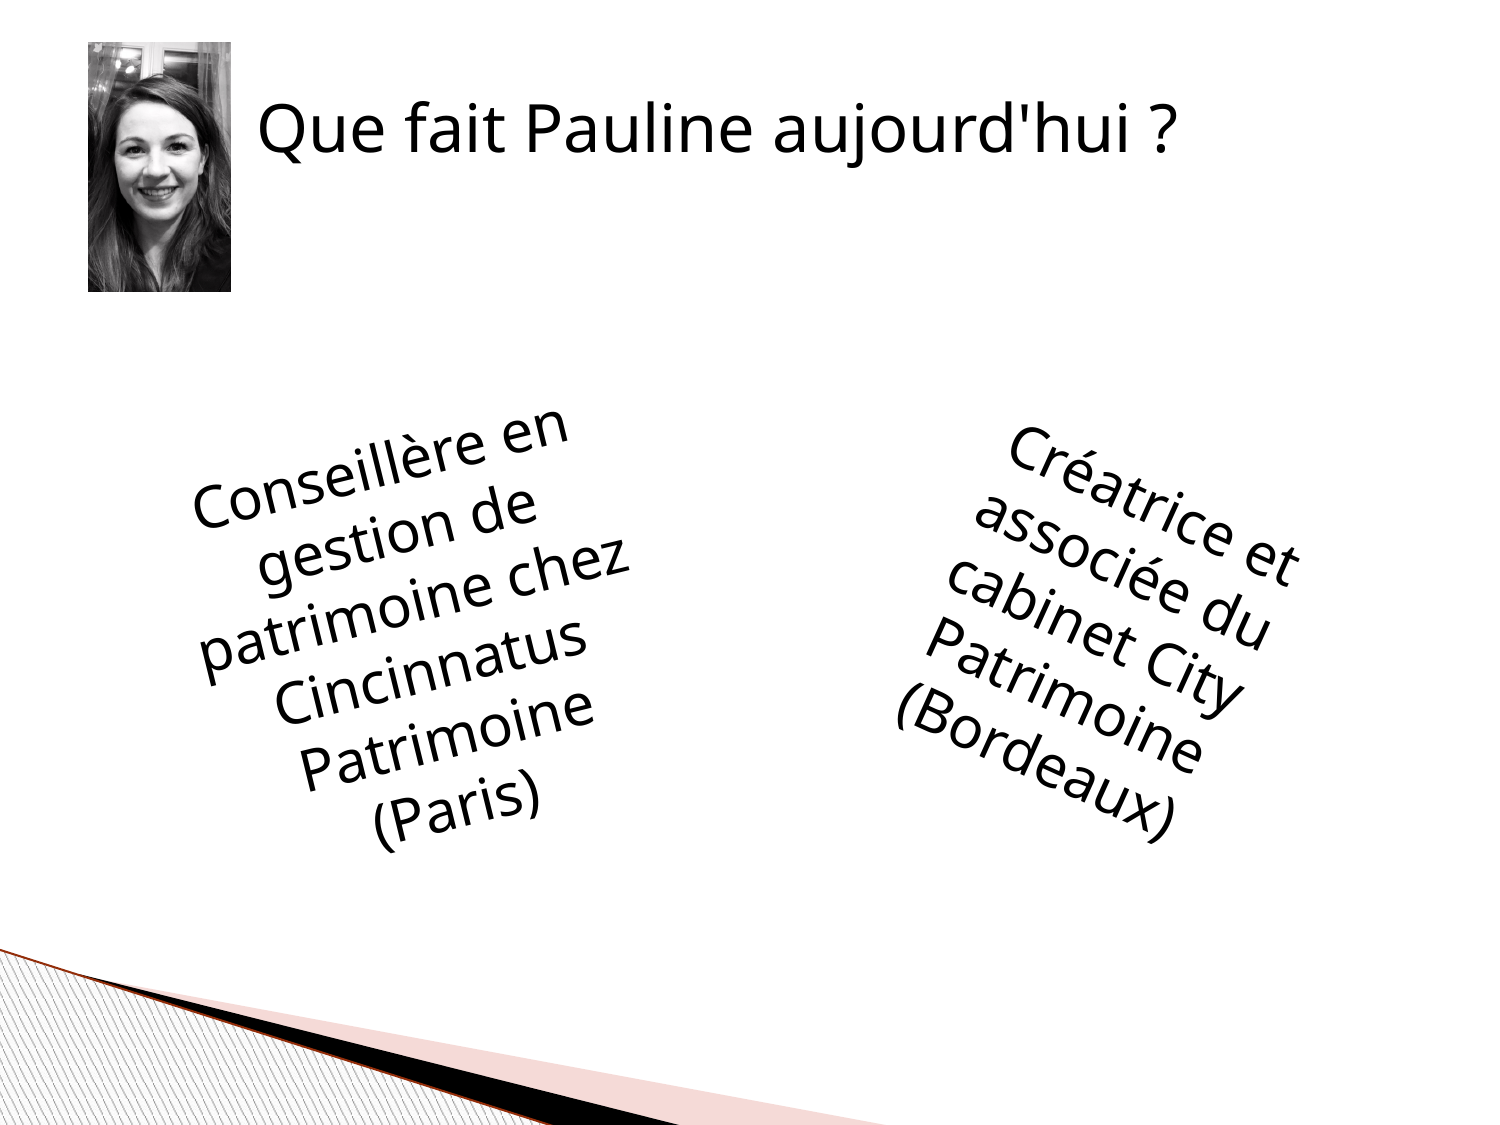

Que fait Pauline aujourd'hui ?
Conseillère en gestion de patrimoine chez Cincinnatus Patrimoine (Paris)
Créatrice et associée du cabinet City Patrimoine (Bordeaux)